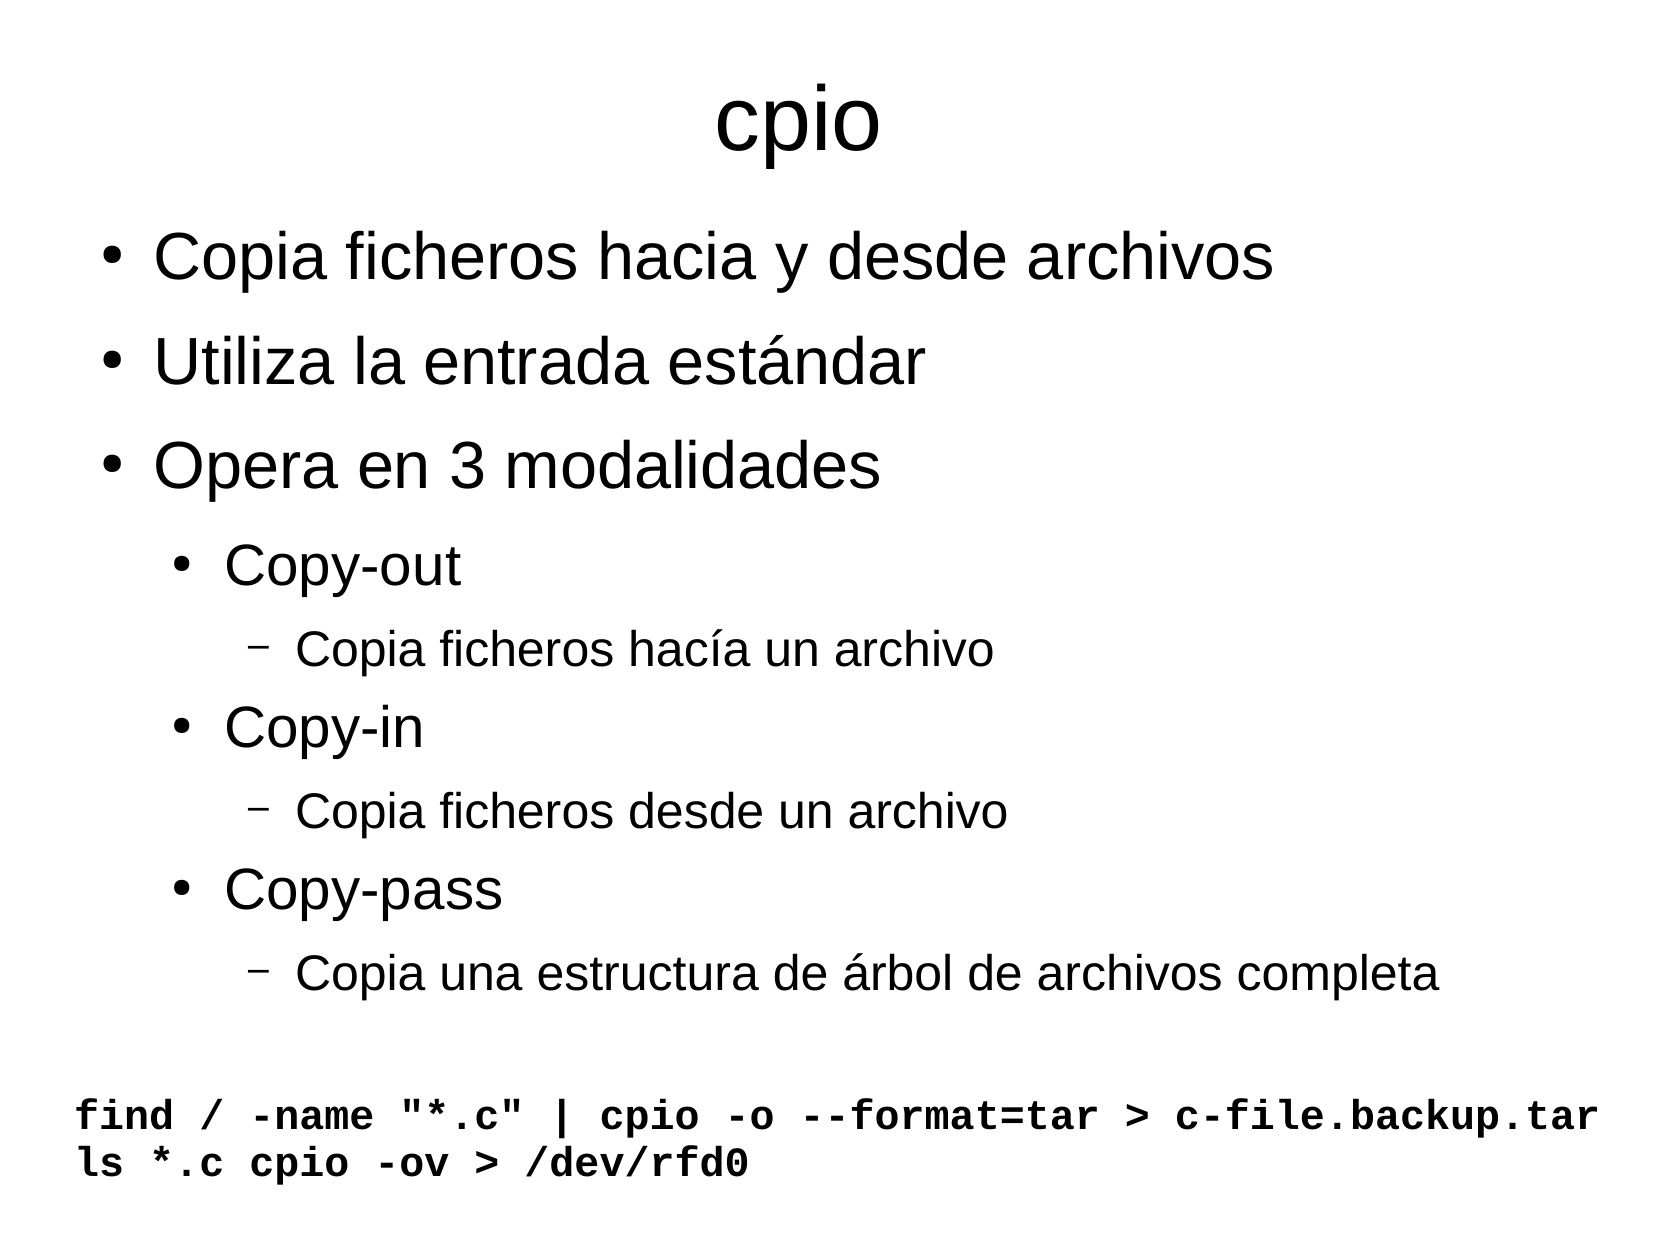

# cpio
Copia ficheros hacia y desde archivos
Utiliza la entrada estándar
Opera en 3 modalidades
Copy-out
Copia ficheros hacía un archivo
Copy-in
Copia ficheros desde un archivo
Copy-pass
Copia una estructura de árbol de archivos completa
find / -name "*.c" | cpio -o --format=tar > c-file.backup.tar
ls *.c cpio -ov > /dev/rfd0